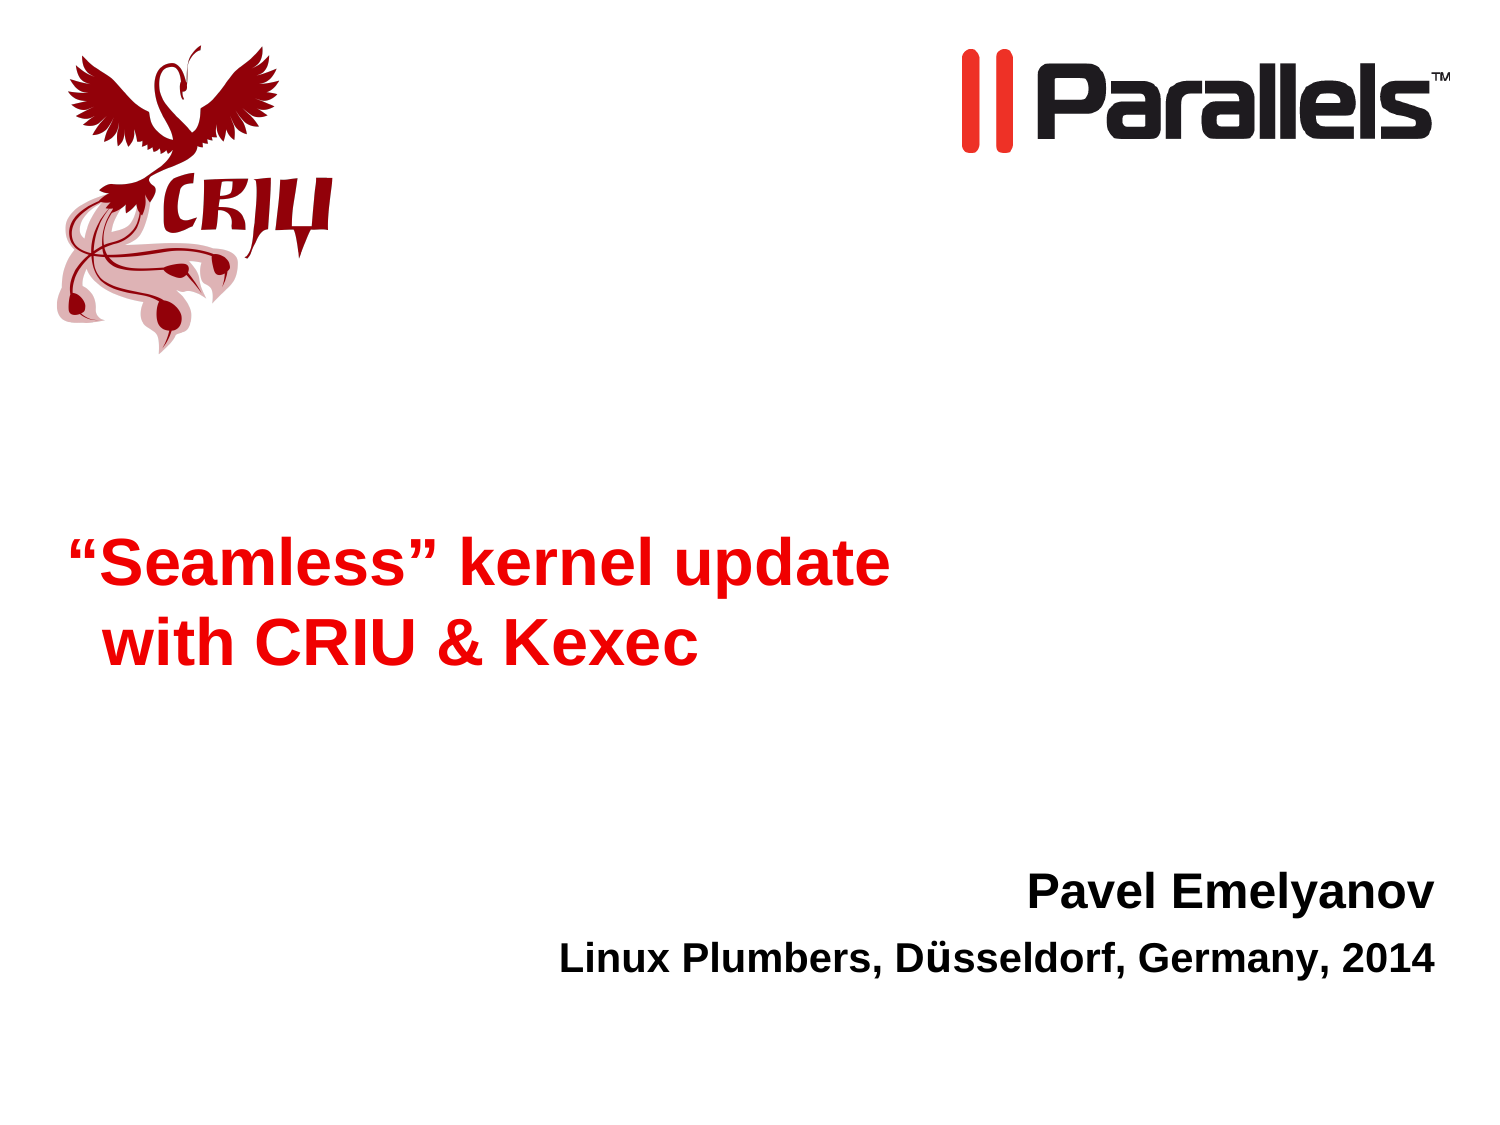

“Seamless” kernel update
 with CRIU & Kexec
Pavel Emelyanov
Linux Plumbers, Düsseldorf, Germany, 2014